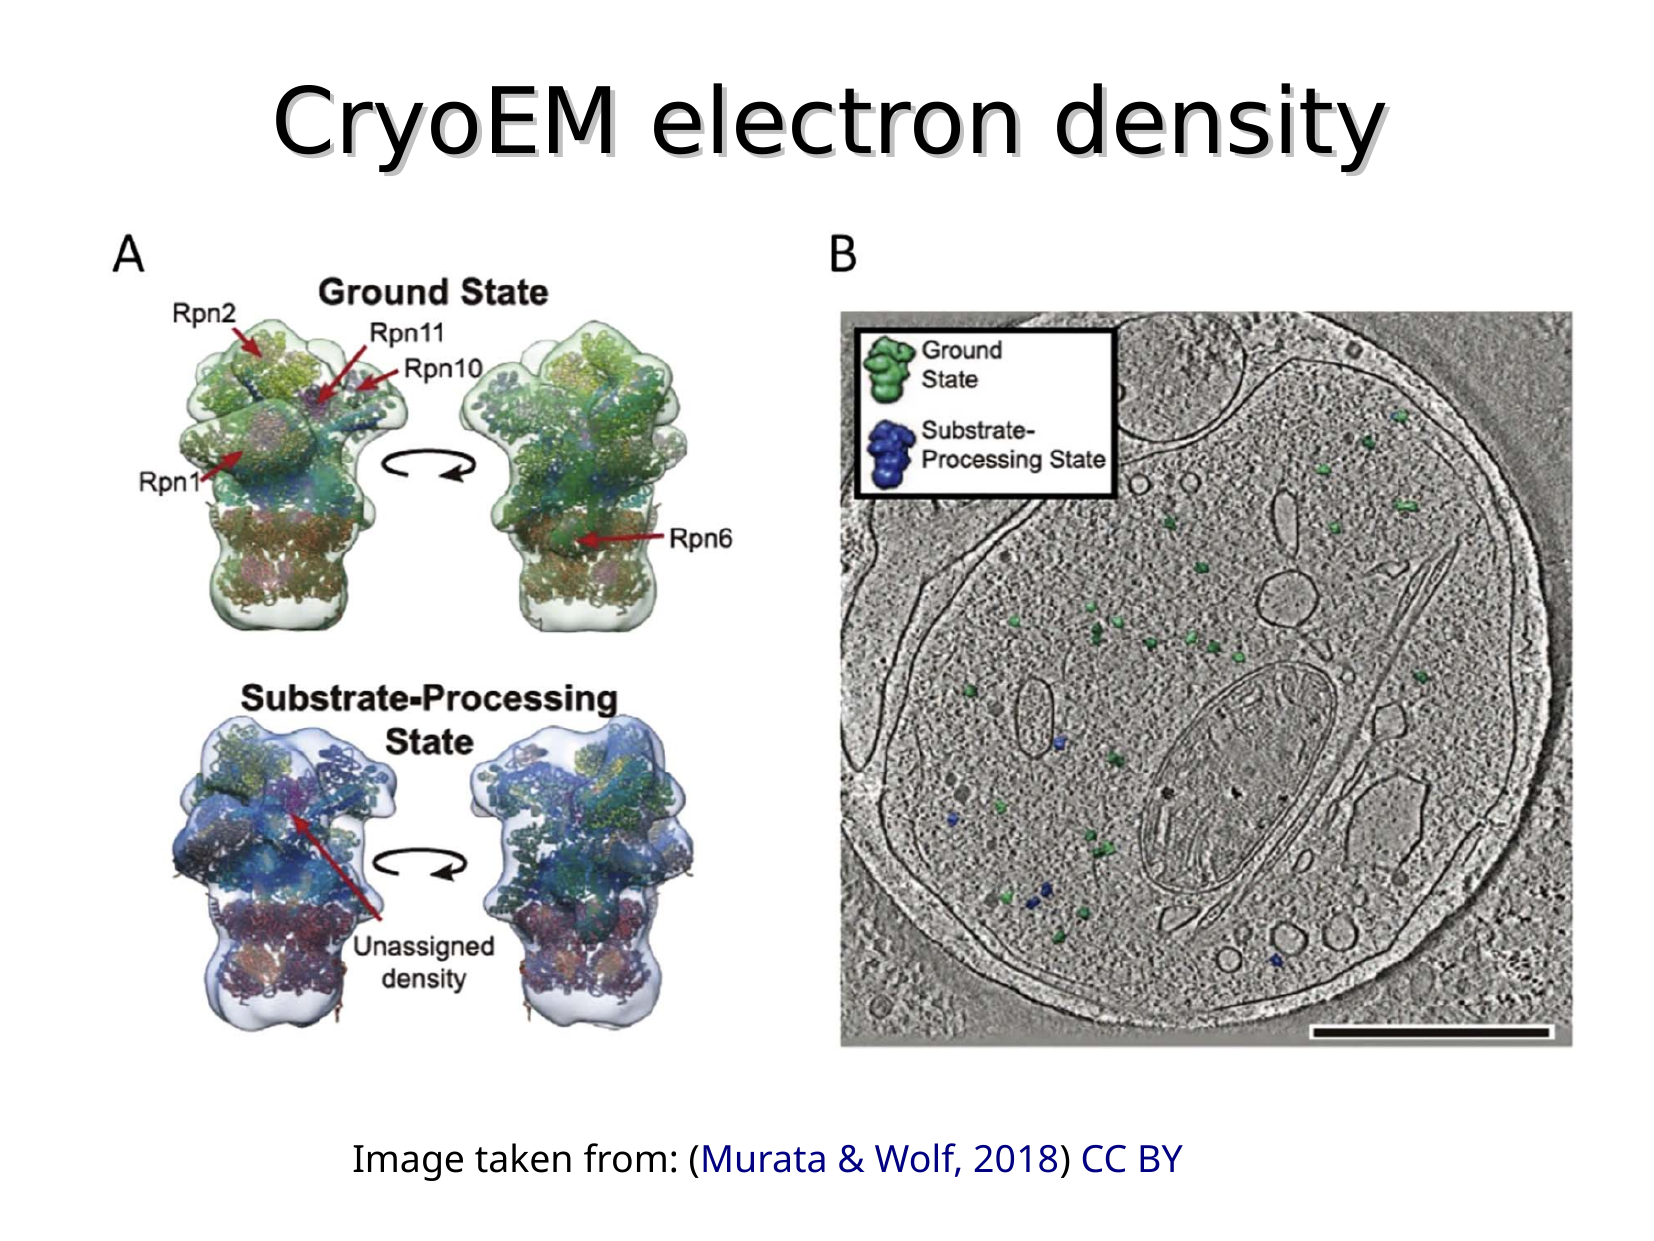

# CryoEM electron density
Image taken from: (Murata & Wolf, 2018) CC BY